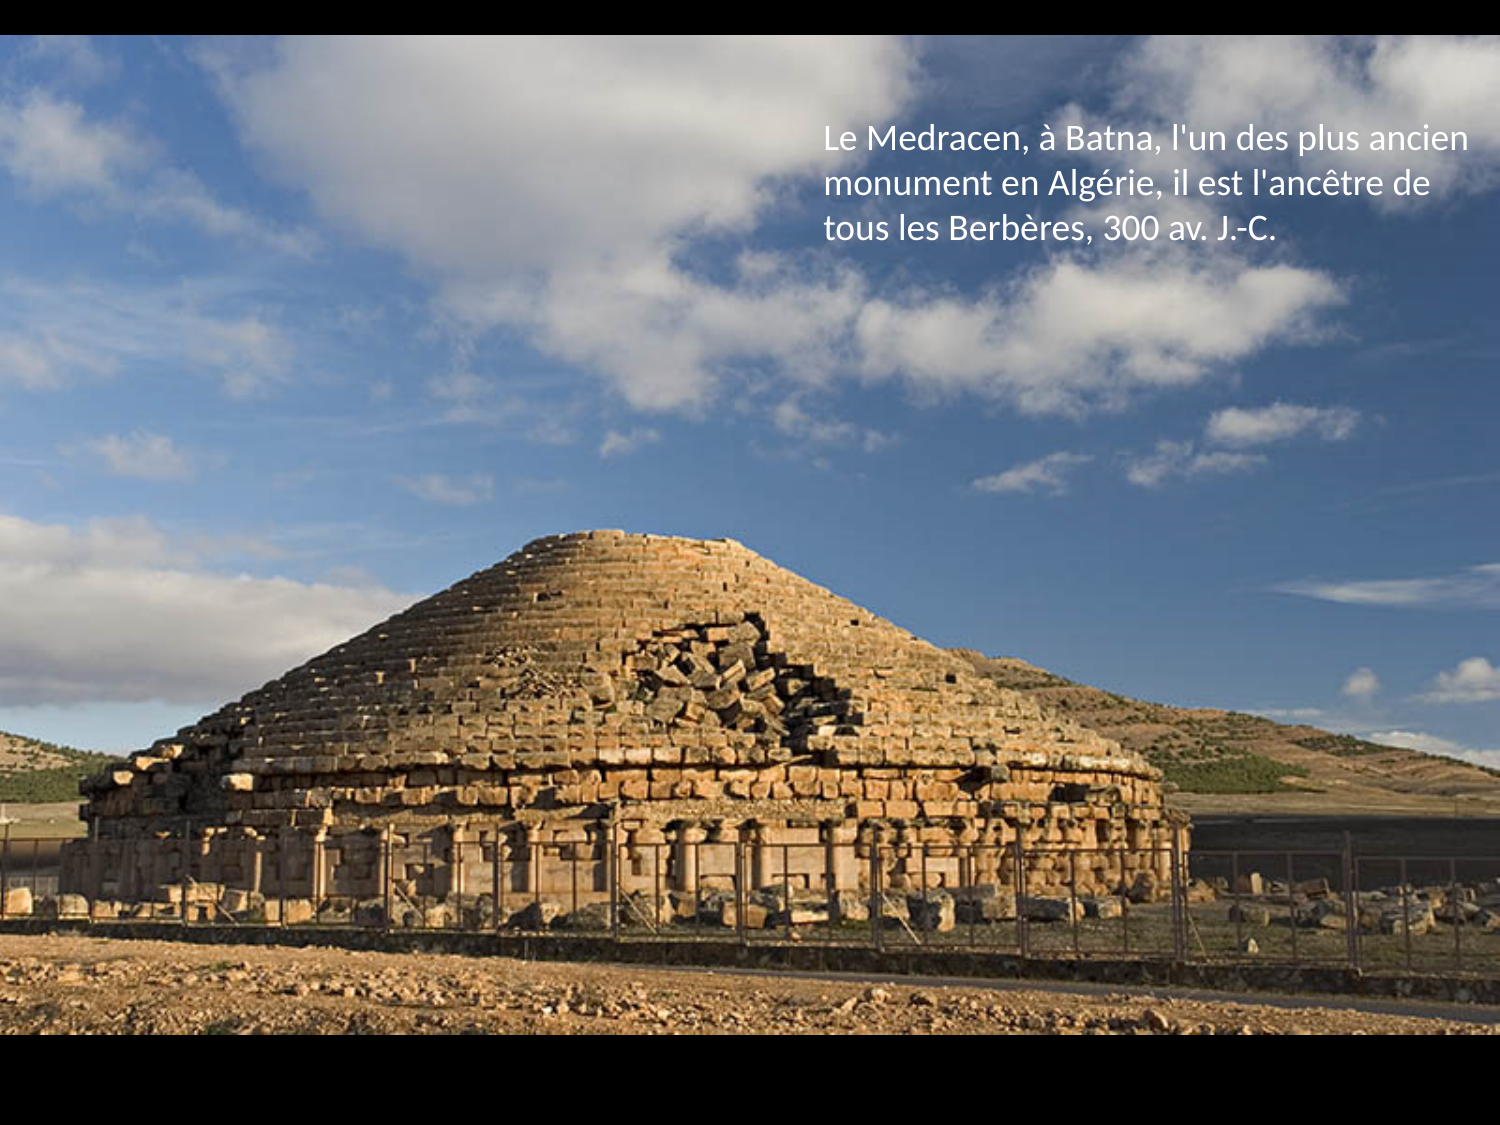

#
Le Medracen, à Batna, l'un des plus ancien monument en Algérie, il est l'ancêtre de tous les Berbères, 300 av. J.-C.